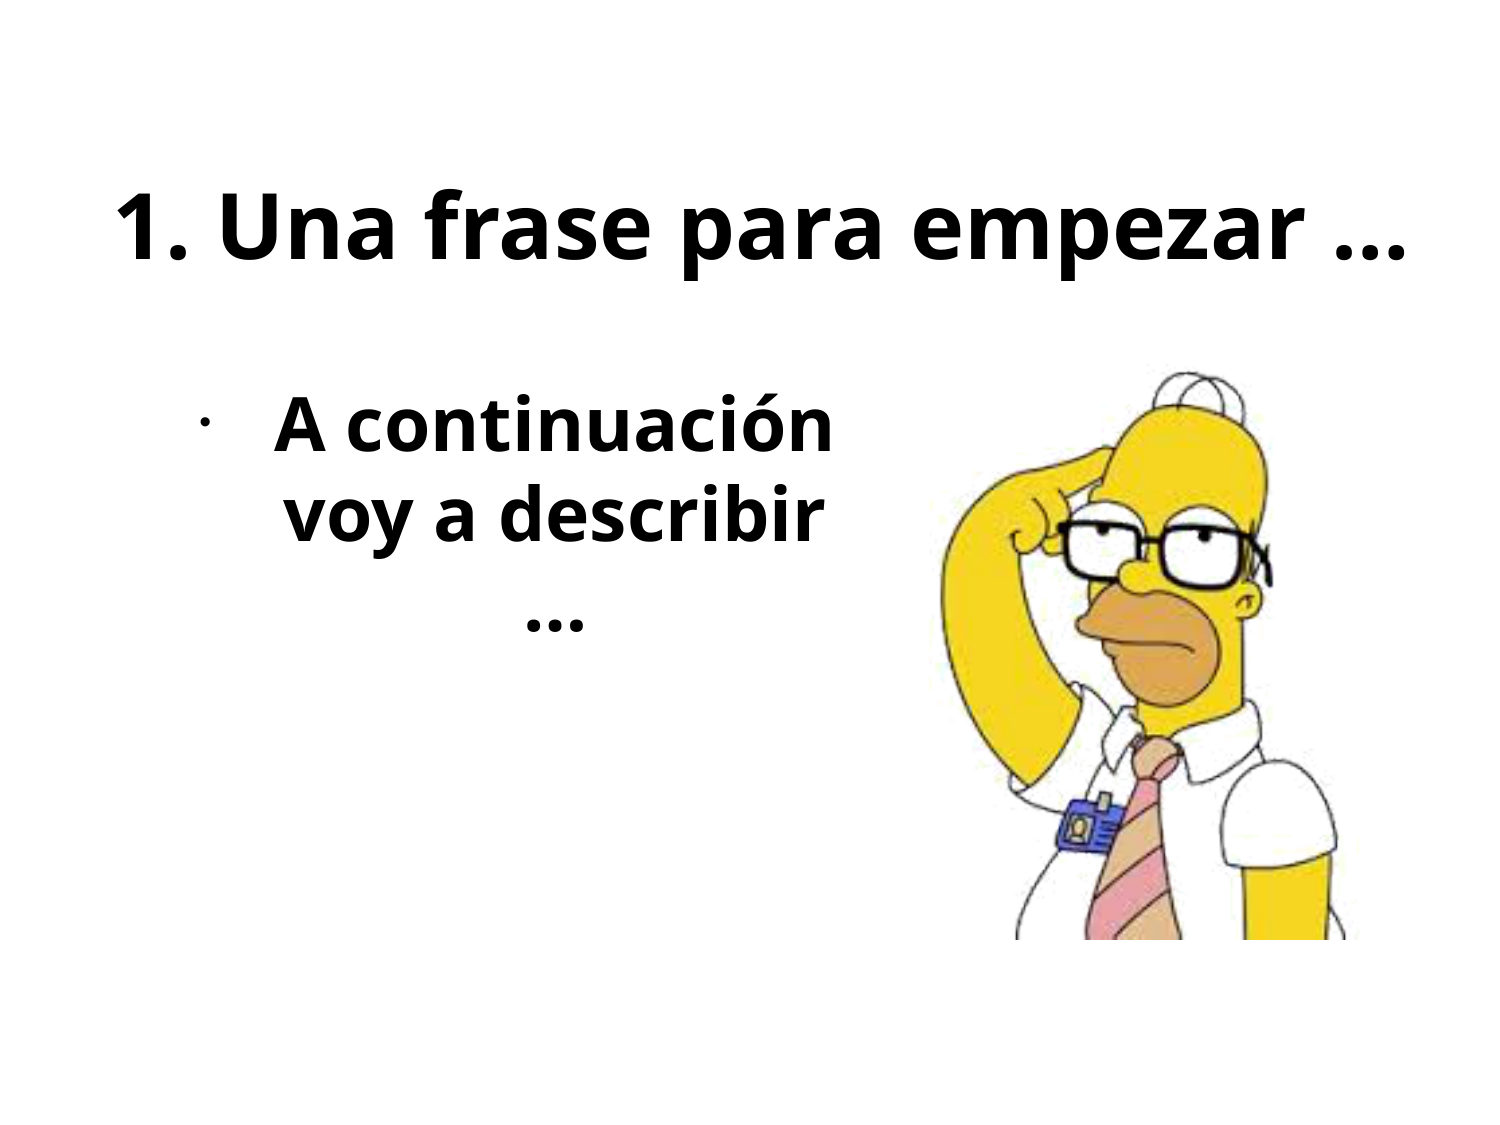

1. Una frase para empezar …
A continuación voy a describir …